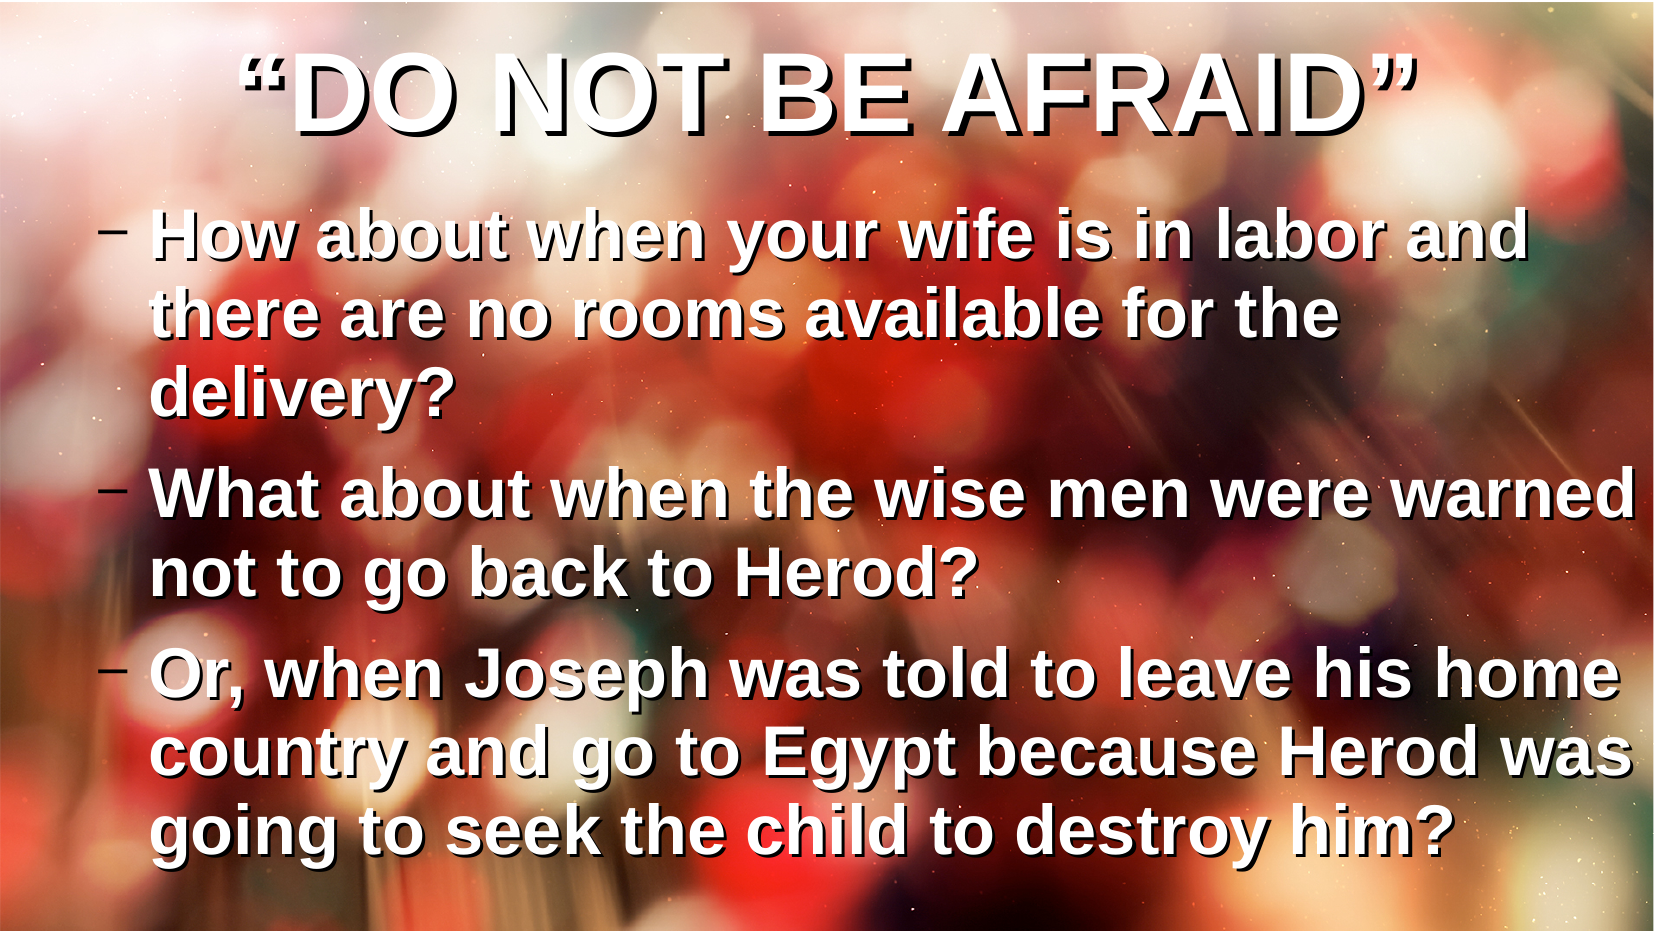

# “DO NOT BE AFRAID”
How about when your wife is in labor and there are no rooms available for the delivery?
What about when the wise men were warned not to go back to Herod?
Or, when Joseph was told to leave his home country and go to Egypt because Herod was going to seek the child to destroy him?